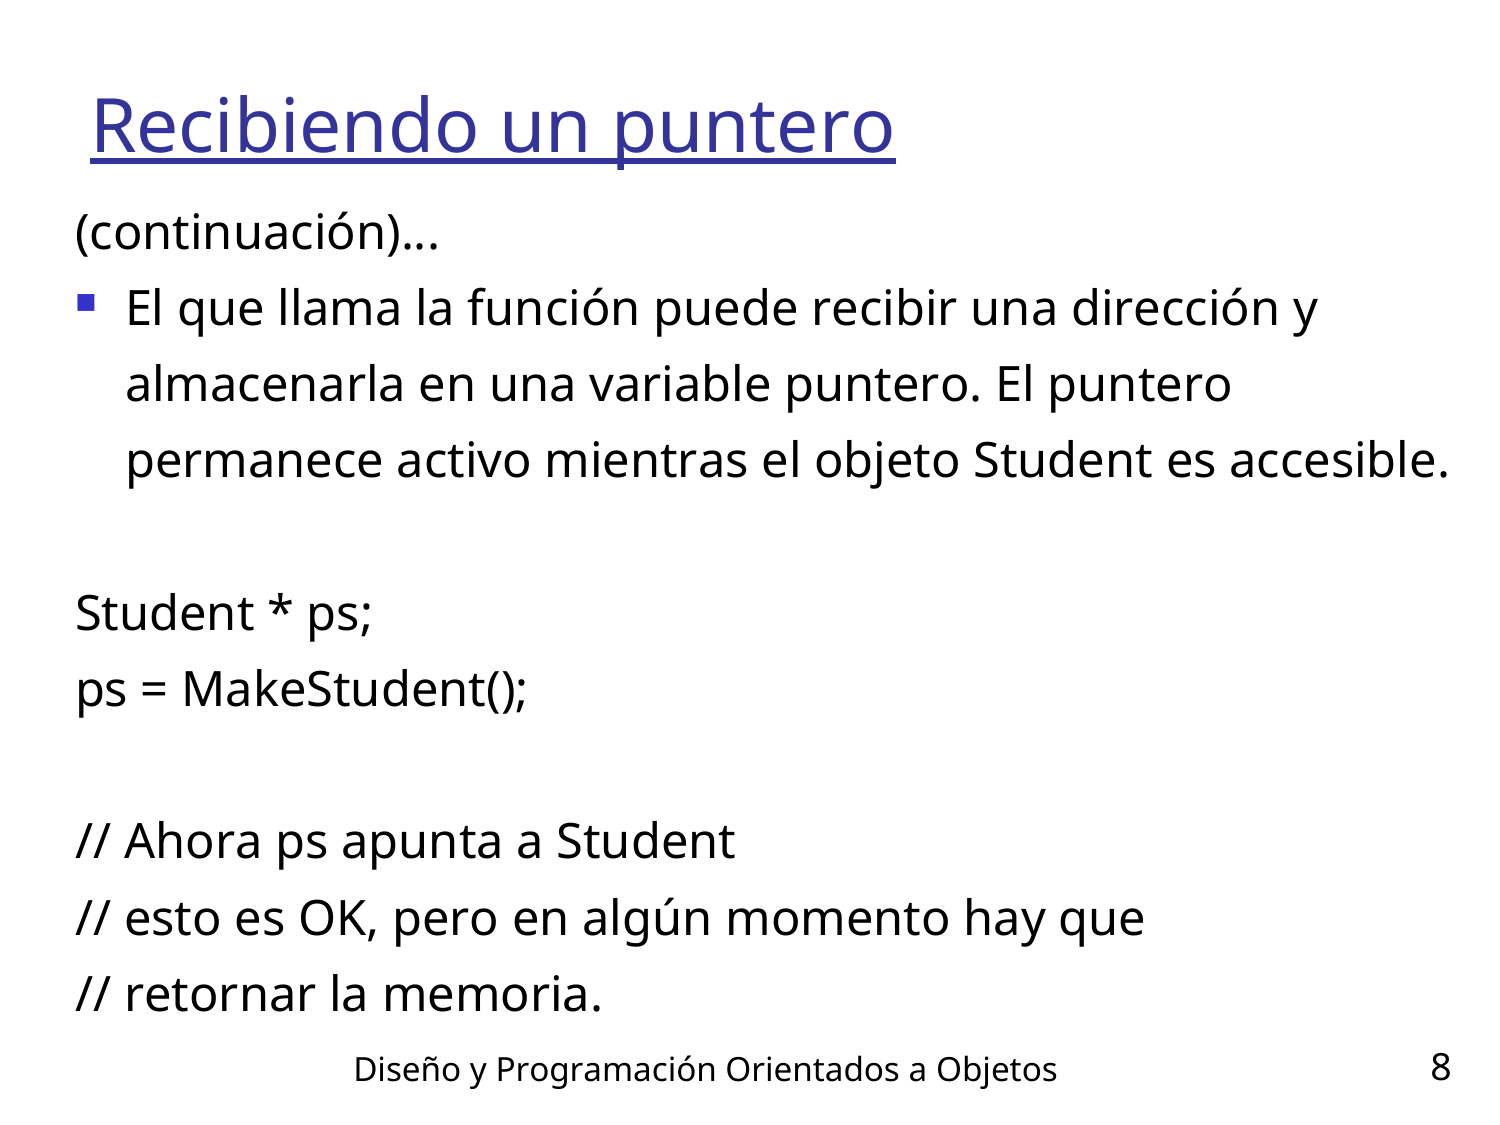

# Recibiendo un puntero
(continuación)...
El que llama la función puede recibir una dirección y almacenarla en una variable puntero. El puntero permanece activo mientras el objeto Student es accesible.
Student * ps;
ps = MakeStudent();
// Ahora ps apunta a Student
// esto es OK, pero en algún momento hay que
// retornar la memoria.
Diseño y Programación Orientados a Objetos
8